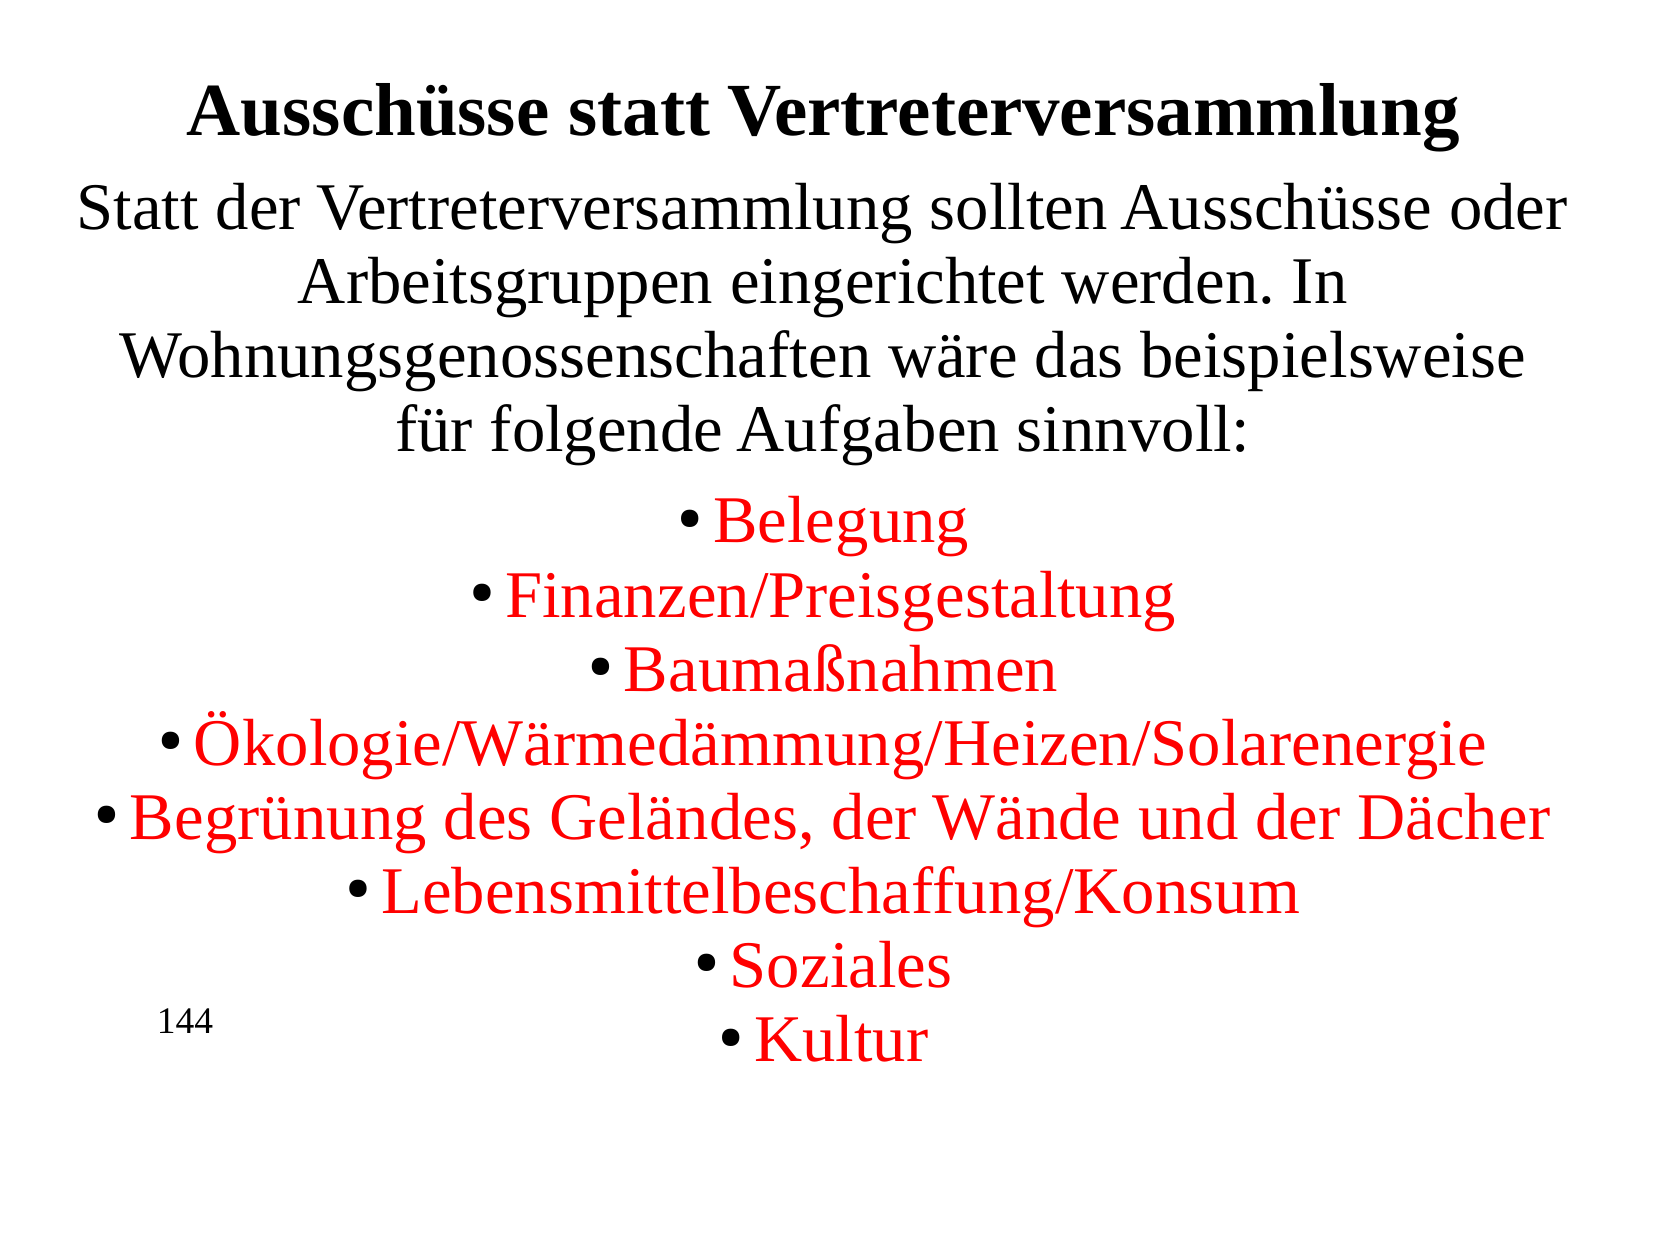

Ausschüsse statt Vertreterversammlung
Statt der Vertreterversammlung sollten Ausschüsse oder Arbeitsgruppen eingerichtet werden. In Wohnungsgenossenschaften wäre das beispielsweise für folgende Aufgaben sinnvoll:
Belegung
Finanzen/Preisgestaltung
Baumaßnahmen
Ökologie/Wärmedämmung/Heizen/Solarenergie
Begrünung des Geländes, der Wände und der Dächer
Lebensmittelbeschaffung/Konsum
Soziales
Kultur